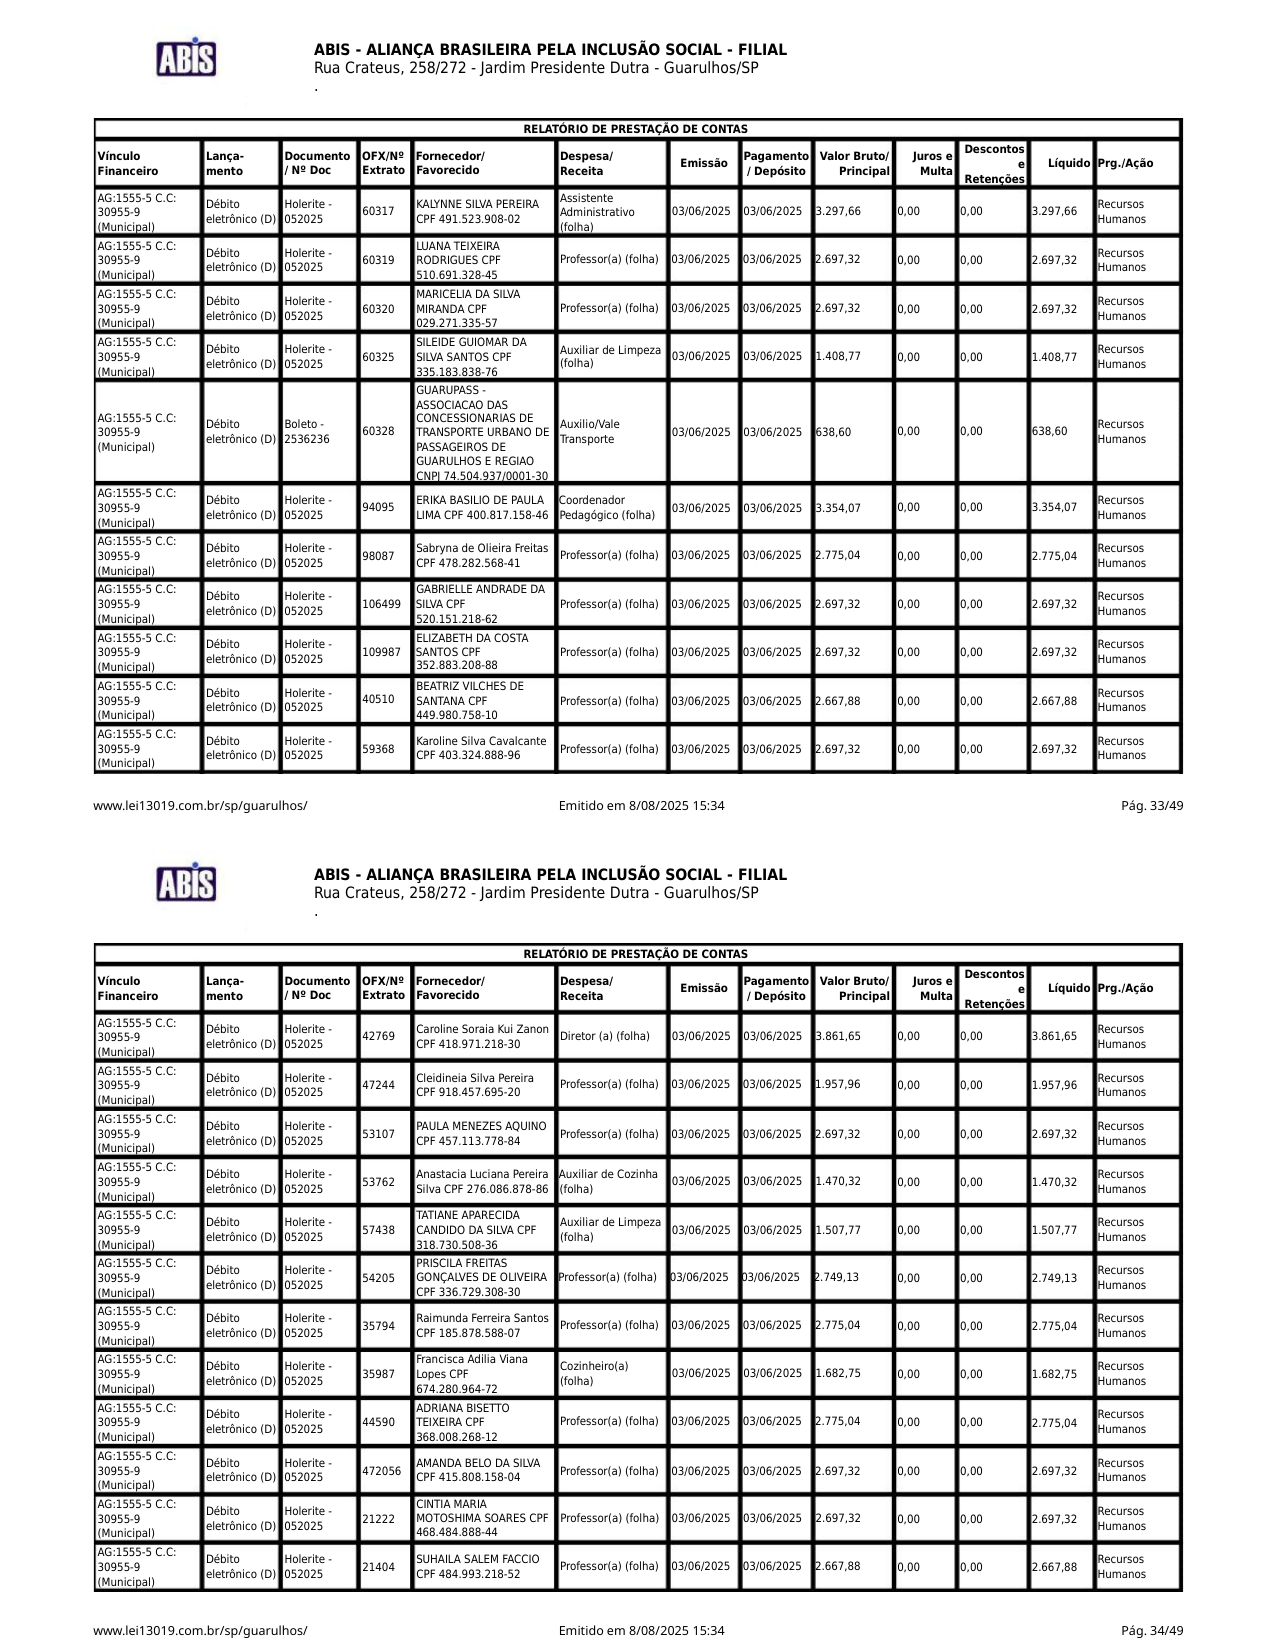

ABIS - ALIANÇA BRASILEIRA PELA INCLUSÃO SOCIAL - FILIAL
Rua Crateus, 258/272 - Jardim Presidente Dutra - Guarulhos/SP
.
RELATÓRIO DE PRESTAÇÃO DE CONTAS
Descontos
e
Retenções
Vínculo
Financeiro
Lança-
mento
Documento OFX/Nº Fornecedor/
Despesa/
Receita
Pagamento Valor Bruto/
/ Depósito Principal
Juros e
Multa
Emissão
Líquido Prg./Ação
/ Nº Doc
Extrato Favorecido
AG:1555-5 C.C:
30955-9
(Municipal)
Assistente
Administrativo
(folha)
Débito
eletrônico (D) 052025
Holerite -
KALYNNE SILVA PEREIRA
CPF 491.523.908-02
Recursos
Humanos
60317
60319
60320
60325
03/06/2025 03/06/2025 3.297,66
0,00
0,00
0,00
0,00
0,00
3.297,66
AG:1555-5 C.C:
30955-9
(Municipal)
LUANA TEIXEIRA
RODRIGUES CPF
510.691.328-45
Débito
eletrônico (D) 052025
Holerite -
Recursos
Humanos
Professor(a) (folha) 03/06/2025 03/06/2025 2.697,32
0,00
0,00
0,00
2.697,32
2.697,32
1.408,77
AG:1555-5 C.C:
30955-9
(Municipal)
MARICELIA DA SILVA
MIRANDA CPF
029.271.335-57
Débito
eletrônico (D) 052025
Holerite -
Recursos
Humanos
Professor(a) (folha) 03/06/2025 03/06/2025 2.697,32
Auxiliar de Limpeza
AG:1555-5 C.C:
30955-9
(Municipal)
SILEIDE GUIOMAR DA
SILVA SANTOS CPF
335.183.838-76
Débito
eletrônico (D) 052025
Holerite -
Recursos
Humanos
03/06/2025 03/06/2025 1.408,77
03/06/2025 03/06/2025 638,60
03/06/2025 03/06/2025 3.354,07
(folha)
GUARUPASS -
ASSOCIACAO DAS
AG:1555-5 C.C:
30955-9
(Municipal)
CONCESSIONARIAS DE
TRANSPORTE URBANO DE
PASSAGEIROS DE
GUARULHOS E REGIAO
CNPJ 74.504.937/0001-30
Débito
eletrônico (D) 2536236
Boleto -
Auxilio/Vale
Transporte
Recursos
Humanos
60328
0,00
0,00
638,60
AG:1555-5 C.C:
30955-9
(Municipal)
Débito
eletrônico (D) 052025
Holerite -
ERIKA BASILIO DE PAULA Coordenador
LIMA CPF 400.817.158-46 Pedagógico (folha)
Recursos
Humanos
94095
98087
0,00
0,00
0,00
0,00
0,00
0,00
0,00
0,00
0,00
0,00
0,00
0,00
3.354,07
2.775,04
2.697,32
2.697,32
2.667,88
2.697,32
AG:1555-5 C.C:
30955-9
(Municipal)
Débito
eletrônico (D) 052025
Holerite -
Sabryna de Olieira Freitas
CPF 478.282.568-41
Recursos
Humanos
Professor(a) (folha) 03/06/2025 03/06/2025 2.775,04
Professor(a) (folha) 03/06/2025 03/06/2025 2.697,32
Professor(a) (folha) 03/06/2025 03/06/2025 2.697,32
Professor(a) (folha) 03/06/2025 03/06/2025 2.667,88
Professor(a) (folha) 03/06/2025 03/06/2025 2.697,32
AG:1555-5 C.C:
30955-9
(Municipal)
GABRIELLE ANDRADE DA
106499 SILVA CPF
520.151.218-62
Débito
eletrônico (D) 052025
Holerite -
Recursos
Humanos
AG:1555-5 C.C:
30955-9
(Municipal)
ELIZABETH DA COSTA
109987 SANTOS CPF
Débito
eletrônico (D) 052025
Holerite -
Recursos
Humanos
352.883.208-88
AG:1555-5 C.C:
30955-9
(Municipal)
BEATRIZ VILCHES DE
SANTANA CPF
449.980.758-10
Débito
eletrônico (D) 052025
Holerite -
Recursos
Humanos
40510
59368
AG:1555-5 C.C:
30955-9
(Municipal)
Débito
eletrônico (D) 052025
Holerite -
Karoline Silva Cavalcante
CPF 403.324.888-96
Recursos
Humanos
www.lei13019.com.br/sp/guarulhos/
Emitido em 8/08/2025 15:34
Pág. 33/49
ABIS - ALIANÇA BRASILEIRA PELA INCLUSÃO SOCIAL - FILIAL
Rua Crateus, 258/272 - Jardim Presidente Dutra - Guarulhos/SP
.
RELATÓRIO DE PRESTAÇÃO DE CONTAS
Descontos
e
Retenções
Vínculo
Financeiro
Lança-
mento
Documento OFX/Nº Fornecedor/
Despesa/
Receita
Pagamento Valor Bruto/
/ Depósito Principal
Juros e
Multa
Emissão
Líquido Prg./Ação
/ Nº Doc
Extrato Favorecido
AG:1555-5 C.C:
30955-9
(Municipal)
Débito
eletrônico (D) 052025
Holerite -
Caroline Soraia Kui Zanon
CPF 418.971.218-30
Recursos
Humanos
42769
47244
53107
53762
57438
54205
35794
35987
44590
472056
21222
21404
Diretor (a) (folha)
03/06/2025 03/06/2025 3.861,65
0,00
0,00
0,00
0,00
0,00
0,00
0,00
0,00
0,00
0,00
0,00
0,00
0,00
0,00
0,00
0,00
0,00
0,00
0,00
0,00
0,00
0,00
0,00
0,00
3.861,65
AG:1555-5 C.C:
30955-9
(Municipal)
Débito
eletrônico (D) 052025
Holerite -
Cleidineia Silva Pereira
CPF 918.457.695-20
Recursos
Humanos
Professor(a) (folha) 03/06/2025 03/06/2025 1.957,96
Professor(a) (folha) 03/06/2025 03/06/2025 2.697,32
1.957,96
2.697,32
1.470,32
1.507,77
2.749,13
2.775,04
1.682,75
2.775,04
2.697,32
2.697,32
2.667,88
AG:1555-5 C.C:
30955-9
(Municipal)
Débito
eletrônico (D) 052025
Holerite -
PAULA MENEZES AQUINO
CPF 457.113.778-84
Recursos
Humanos
AG:1555-5 C.C:
30955-9
(Municipal)
Débito
eletrônico (D) 052025
Holerite -
Anastacia Luciana Pereira Auxiliar de Cozinha
Silva CPF 276.086.878-86 (folha)
Recursos
Humanos
03/06/2025 03/06/2025 1.470,32
03/06/2025 03/06/2025 1.507,77
AG:1555-5 C.C:
30955-9
(Municipal)
TATIANE APARECIDA
CANDIDO DA SILVA CPF
318.730.508-36
Débito
eletrônico (D) 052025
Holerite -
Auxiliar de Limpeza
(folha)
Recursos
Humanos
AG:1555-5 C.C:
30955-9
(Municipal)
PRISCILA FREITAS
Débito
eletrônico (D) 052025
Holerite -
Recursos
Humanos
GONÇALVES DE OLIVEIRA Professor(a) (folha) 03/06/2025 03/06/2025 2.749,13
CPF 336.729.308-30
AG:1555-5 C.C:
30955-9
(Municipal)
Débito
eletrônico (D) 052025
Holerite -
Raimunda Ferreira Santos
CPF 185.878.588-07
Recursos
Humanos
Professor(a) (folha) 03/06/2025 03/06/2025 2.775,04
AG:1555-5 C.C:
30955-9
(Municipal)
Francisca Adilia Viana
Lopes CPF
674.280.964-72
Débito
eletrônico (D) 052025
Holerite -
Cozinheiro(a)
(folha)
Recursos
Humanos
03/06/2025 03/06/2025 1.682,75
AG:1555-5 C.C:
30955-9
(Municipal)
ADRIANA BISETTO
TEIXEIRA CPF
368.008.268-12
Débito
eletrônico (D) 052025
Holerite -
Recursos
Humanos
Professor(a) (folha) 03/06/2025 03/06/2025 2.775,04
Professor(a) (folha) 03/06/2025 03/06/2025 2.697,32
AG:1555-5 C.C:
30955-9
(Municipal)
Débito
eletrônico (D) 052025
Holerite -
AMANDA BELO DA SILVA
CPF 415.808.158-04
Recursos
Humanos
AG:1555-5 C.C:
30955-9
(Municipal)
CINTIA MARIA
Débito
eletrônico (D) 052025
Holerite -
Recursos
Humanos
MOTOSHIMA SOARES CPF Professor(a) (folha) 03/06/2025 03/06/2025 2.697,32
468.484.888-44
AG:1555-5 C.C:
30955-9
(Municipal)
Débito
eletrônico (D) 052025
Holerite -
SUHAILA SALEM FACCIO
CPF 484.993.218-52
Recursos
Humanos
Professor(a) (folha) 03/06/2025 03/06/2025 2.667,88
www.lei13019.com.br/sp/guarulhos/
Emitido em 8/08/2025 15:34
Pág. 34/49